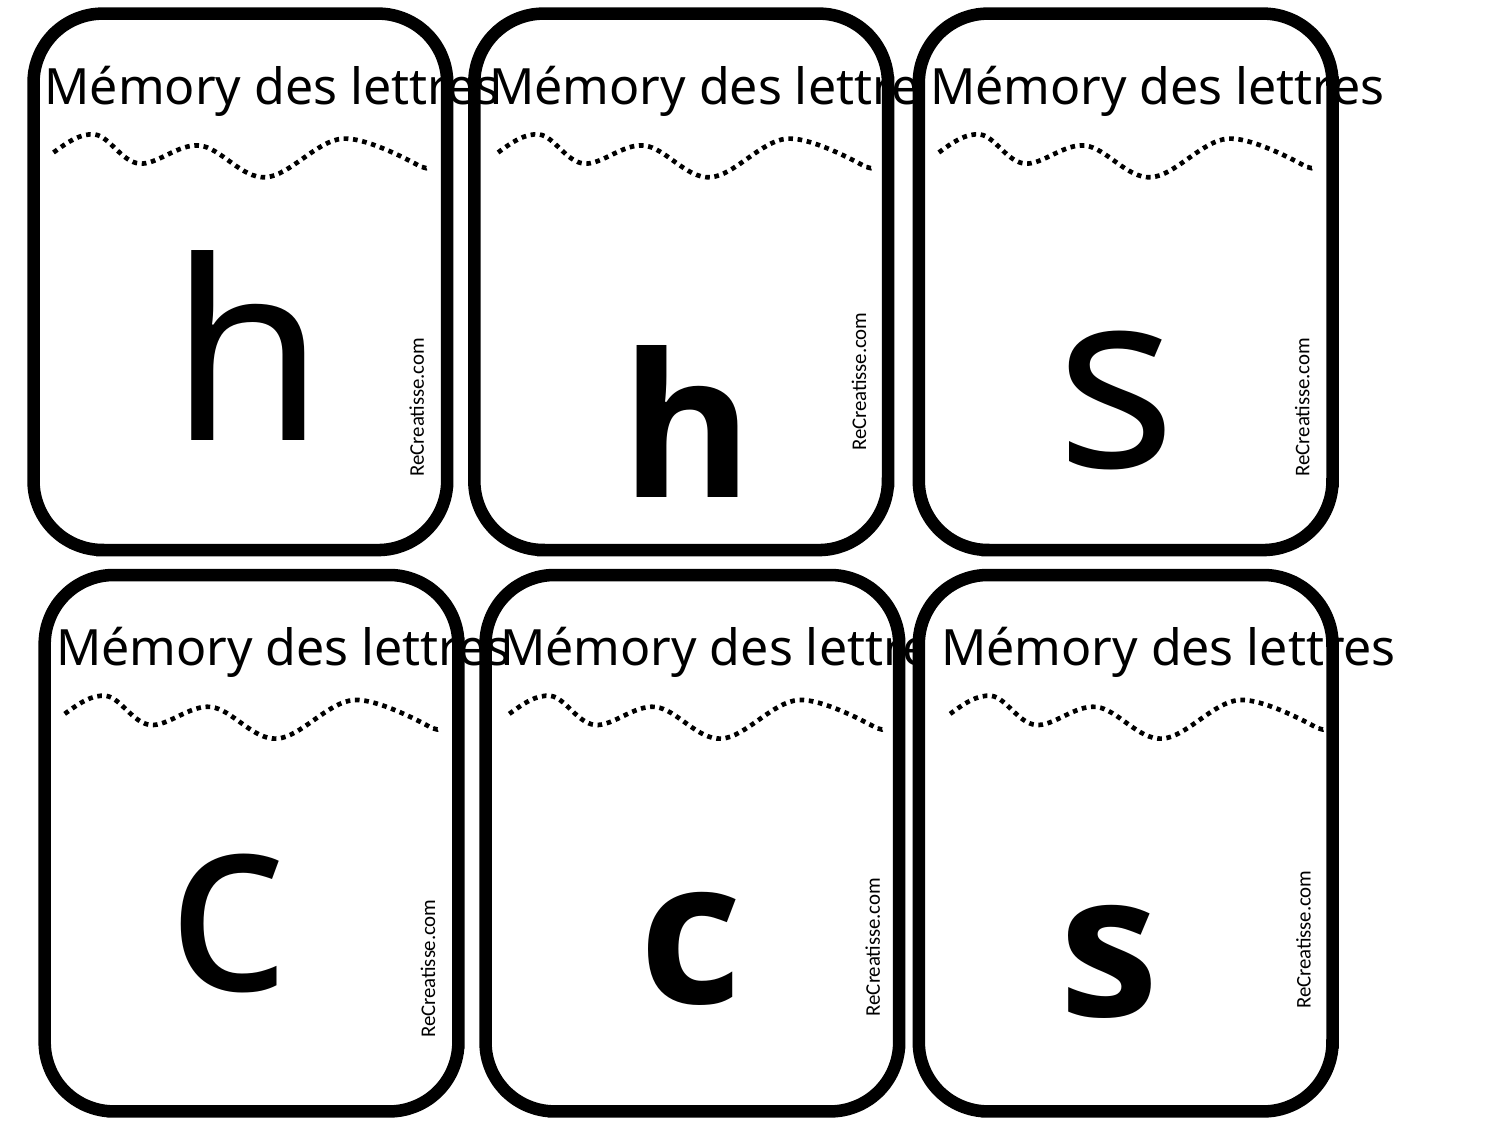

Mémory des lettres
Mémory des lettres
Mémory des lettres
h
s
h
ReCreatisse.com
ReCreatisse.com
ReCreatisse.com
Mémory des lettres
Mémory des lettres
Mémory des lettres
c
c
s
ReCreatisse.com
ReCreatisse.com
ReCreatisse.com